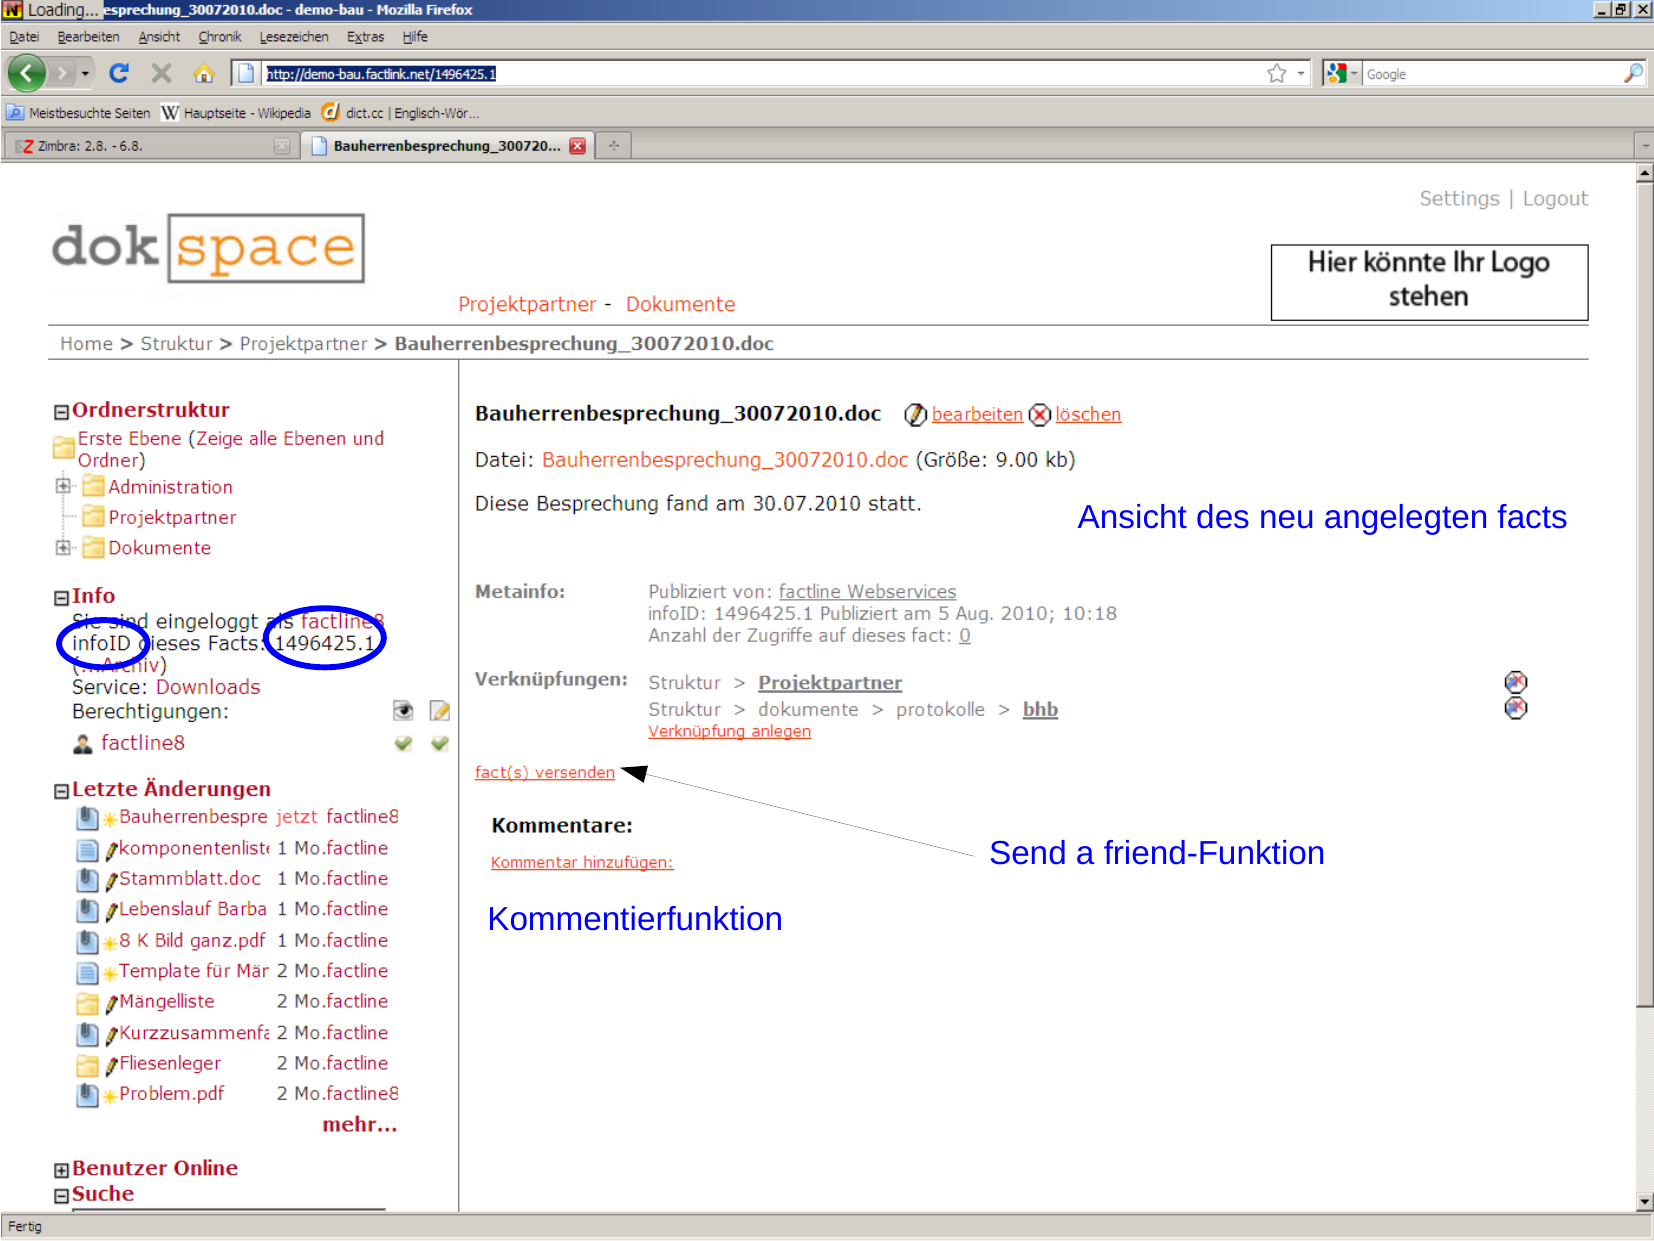

Ansicht des neu angelegten facts
Send a friend-Funktion
Kommentierfunktion